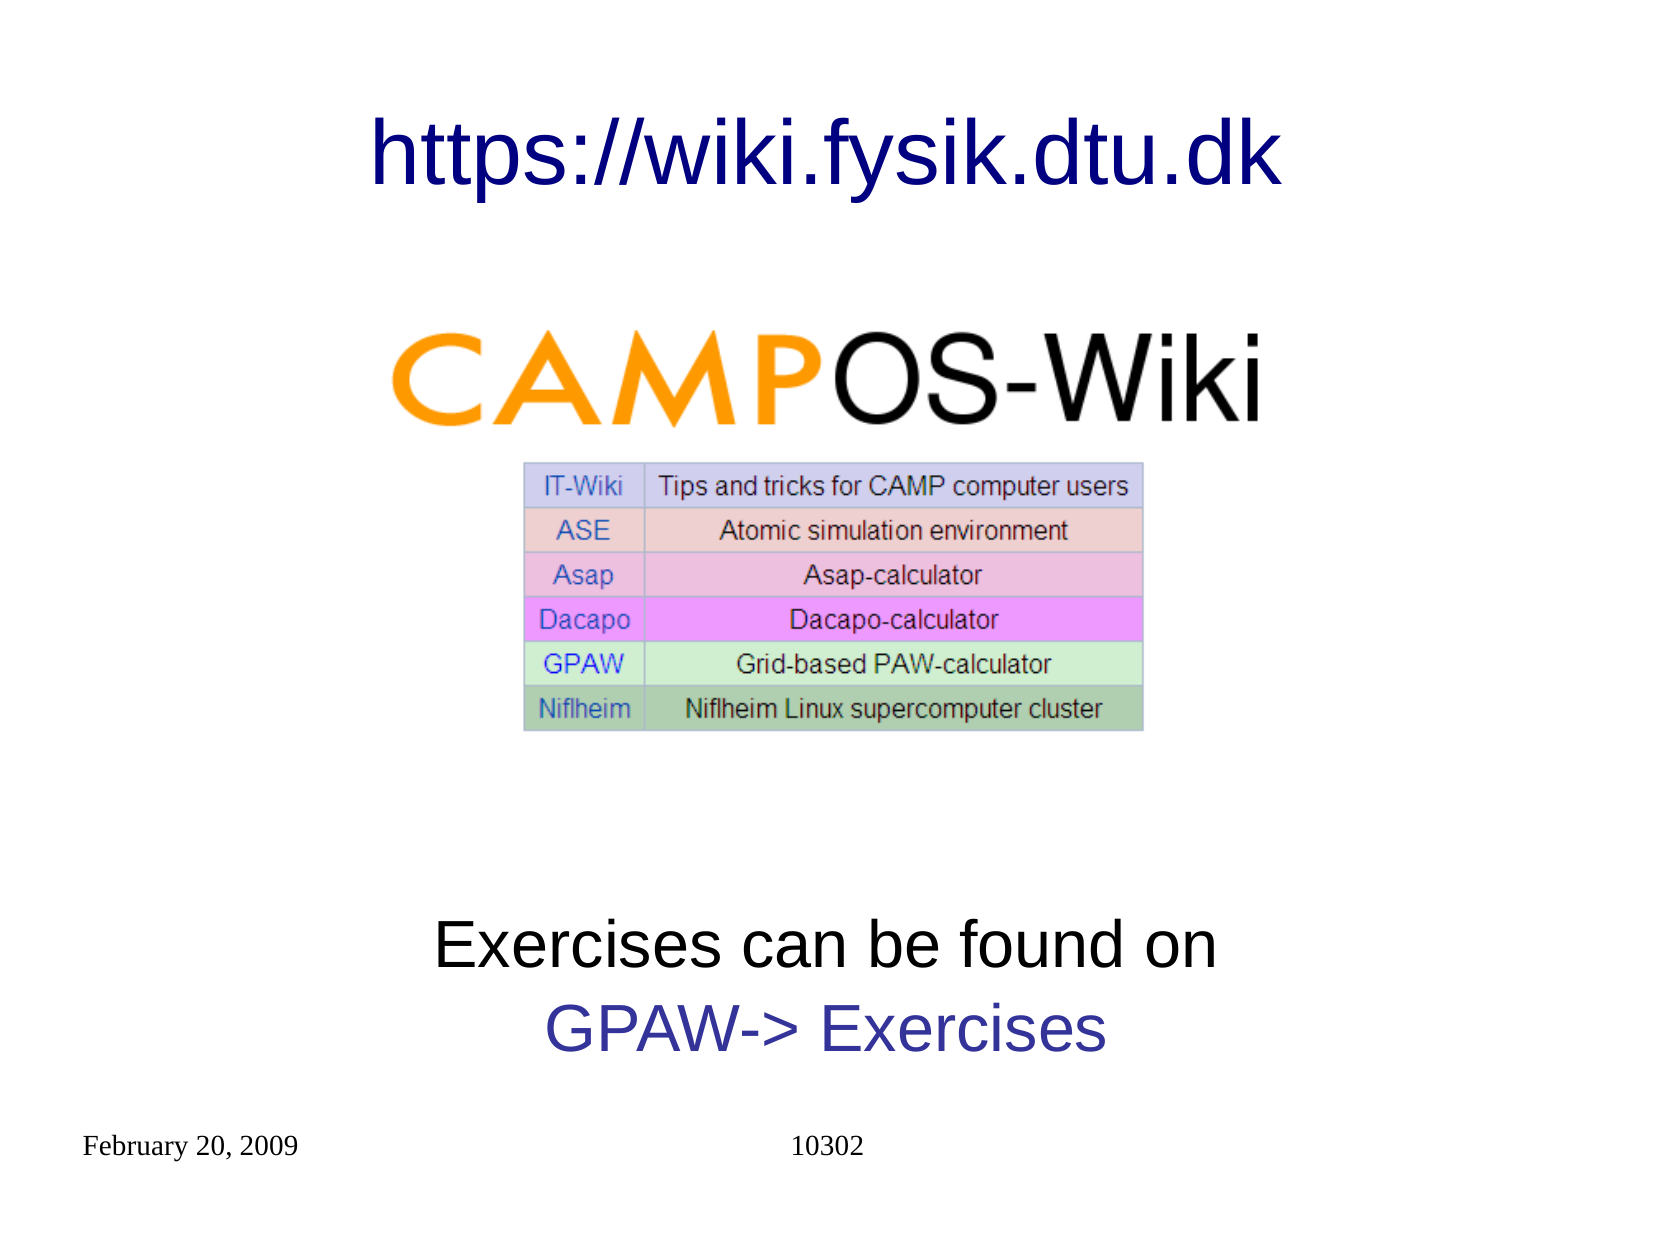

# https://wiki.fysik.dtu.dk
Exercises can be found on
GPAW-> Exercises
February 20, 2009
10302